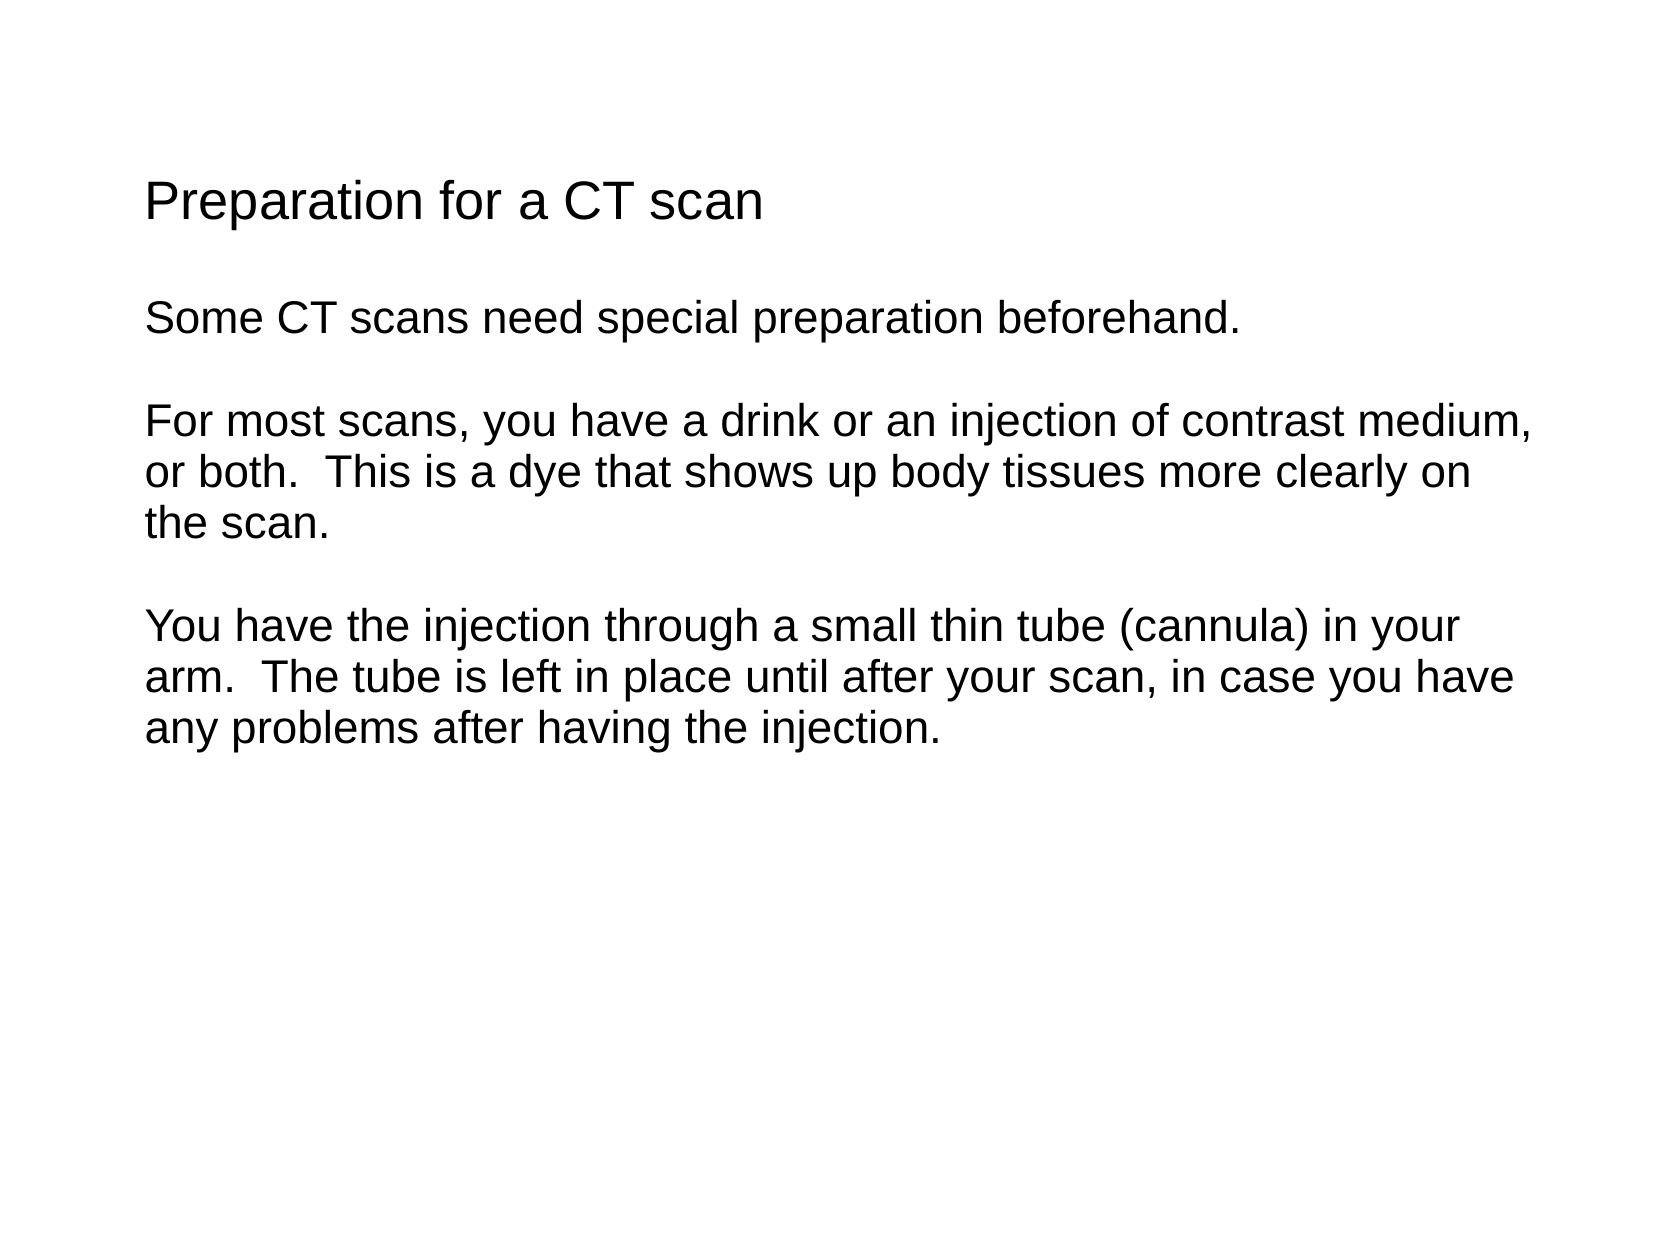

Preparation for a CT scan
Some CT scans need special preparation beforehand.
For most scans, you have a drink or an injection of contrast medium, or both. This is a dye that shows up body tissues more clearly on the scan.
You have the injection through a small thin tube (cannula) in your arm. The tube is left in place until after your scan, in case you have any problems after having the injection.